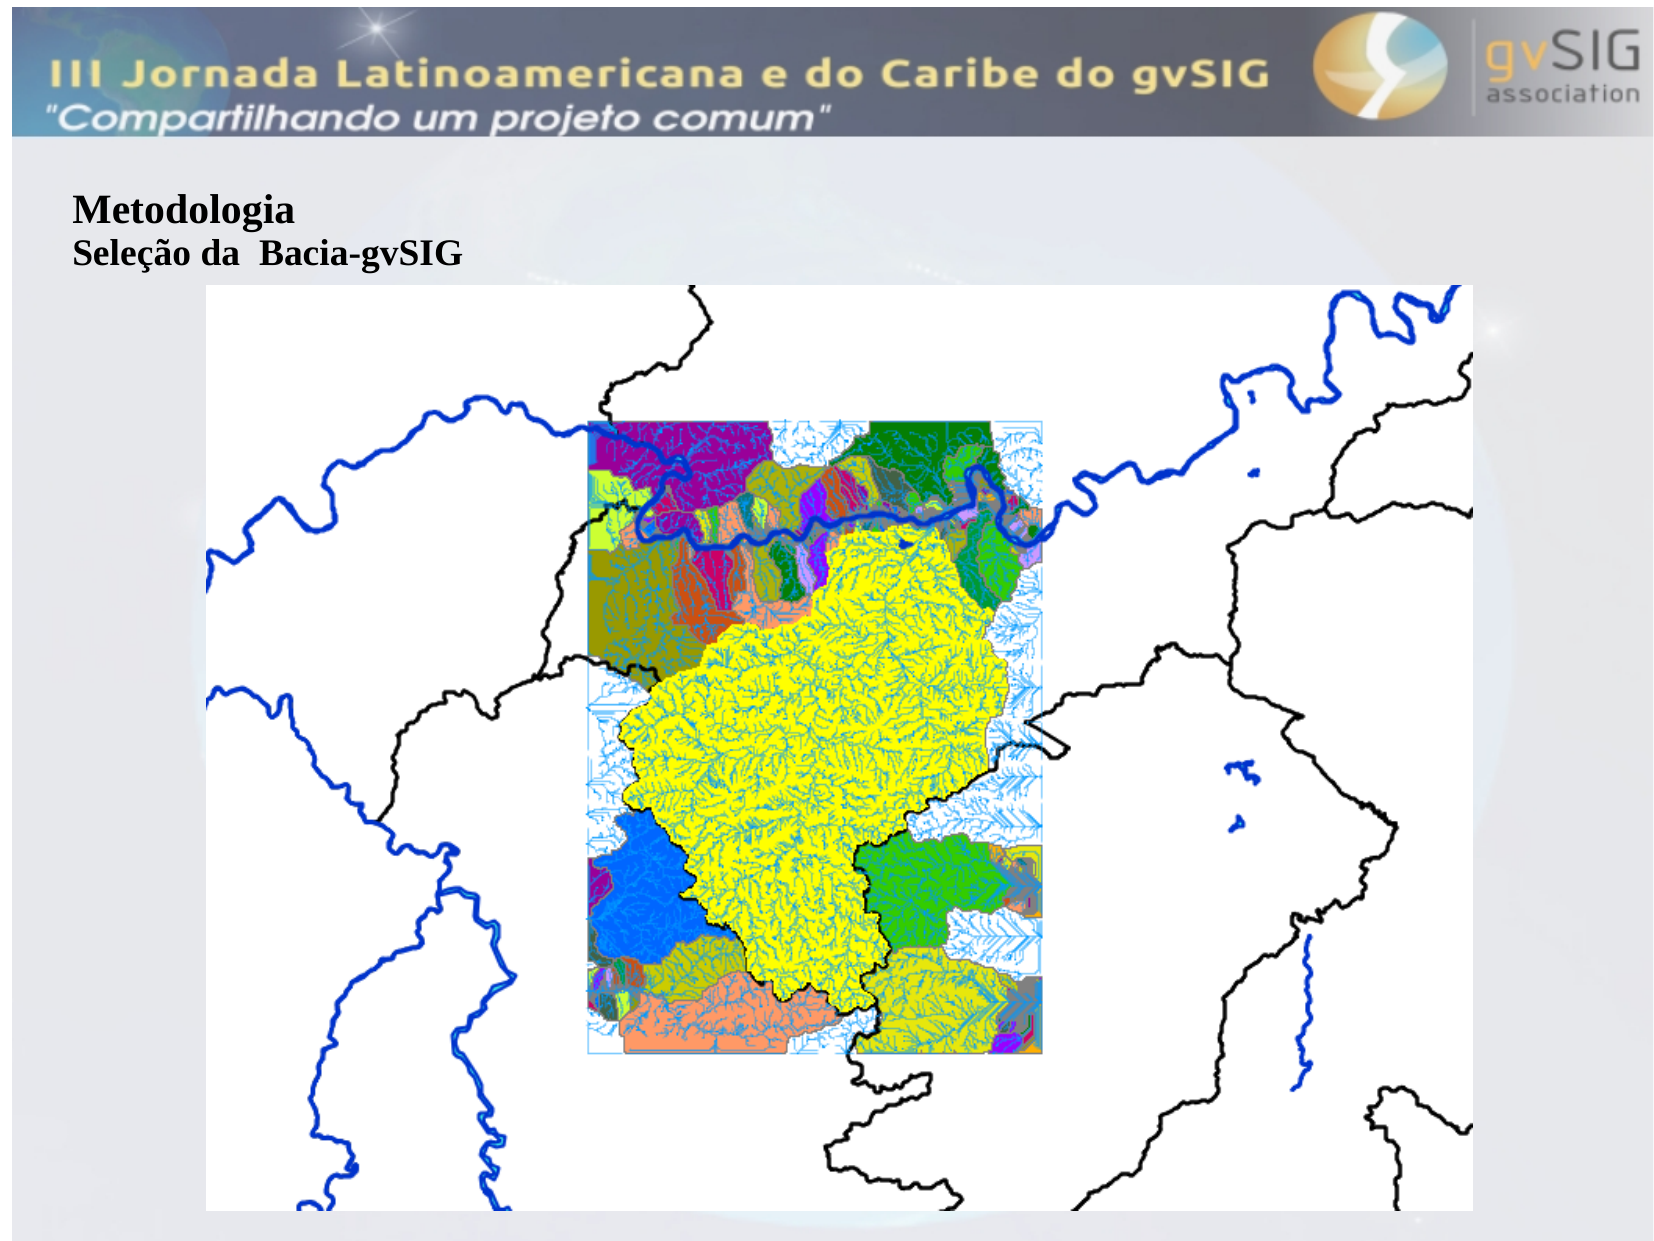

| Metodologia Seleção da Bacia-gvSIG |
| --- |